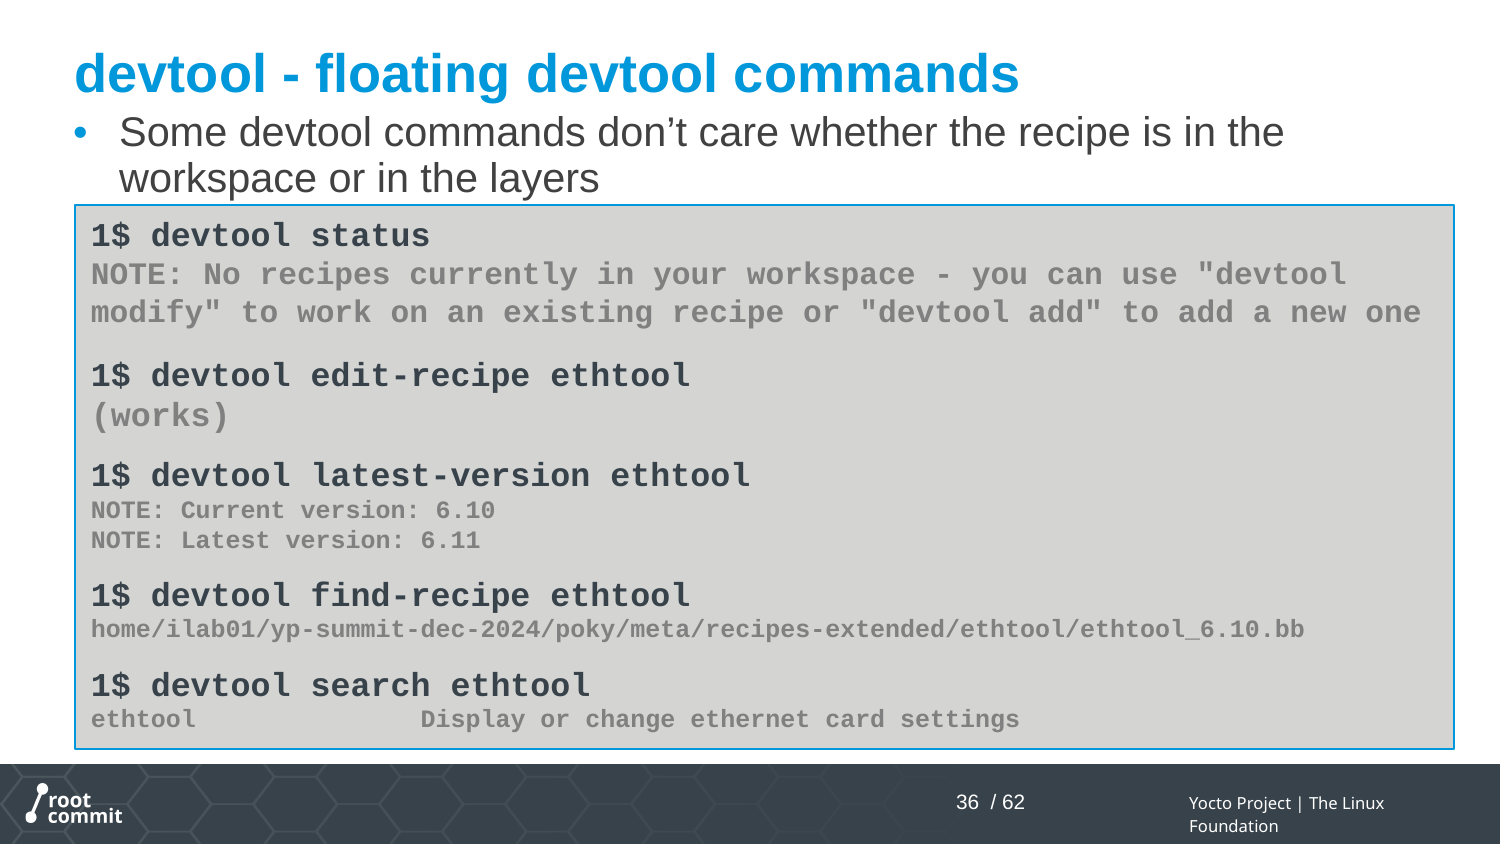

devtool - floating devtool commands
Some devtool commands don’t care whether the recipe is in the workspace or in the layers
1$ devtool status
NOTE: No recipes currently in your workspace - you can use "devtool modify" to work on an existing recipe or "devtool add" to add a new one
1$ devtool edit-recipe ethtool
(works)
1$ devtool latest-version ethtool
NOTE: Current version: 6.10
NOTE: Latest version: 6.11
1$ devtool find-recipe ethtool
home/ilab01/yp-summit-dec-2024/poky/meta/recipes-extended/ethtool/ethtool_6.10.bb
1$ devtool search ethtool
ethtool Display or change ethernet card settings